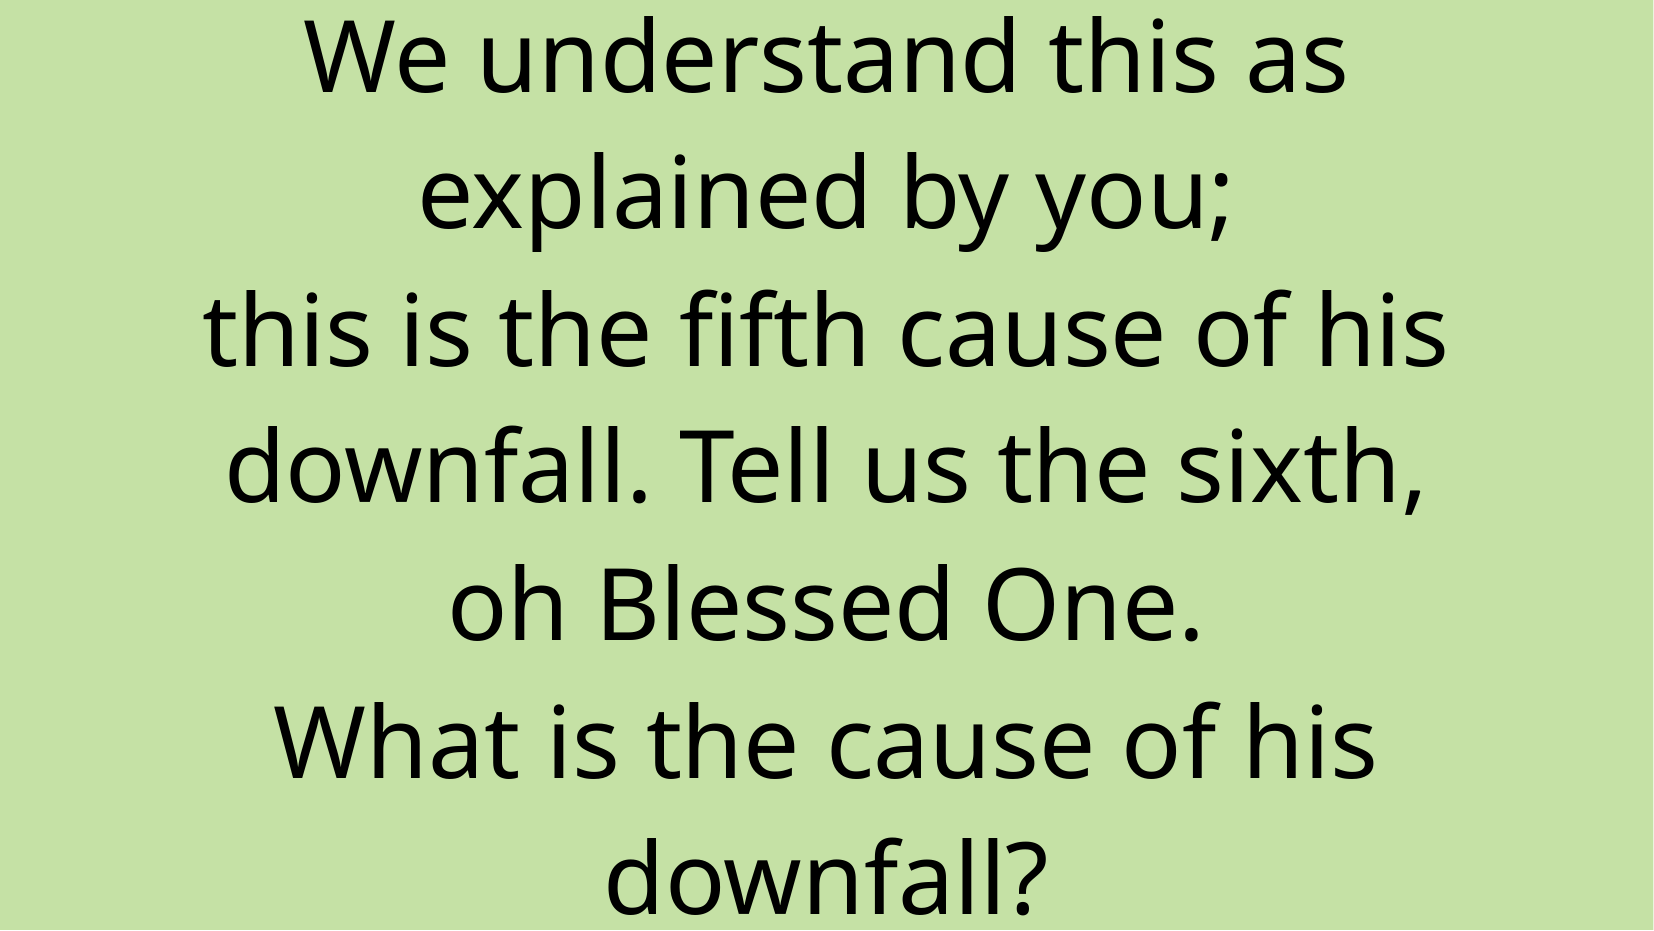

# We understand this as explained by you;
this is the fifth cause of his downfall. Tell us the sixth,
oh Blessed One.
What is the cause of his downfall?